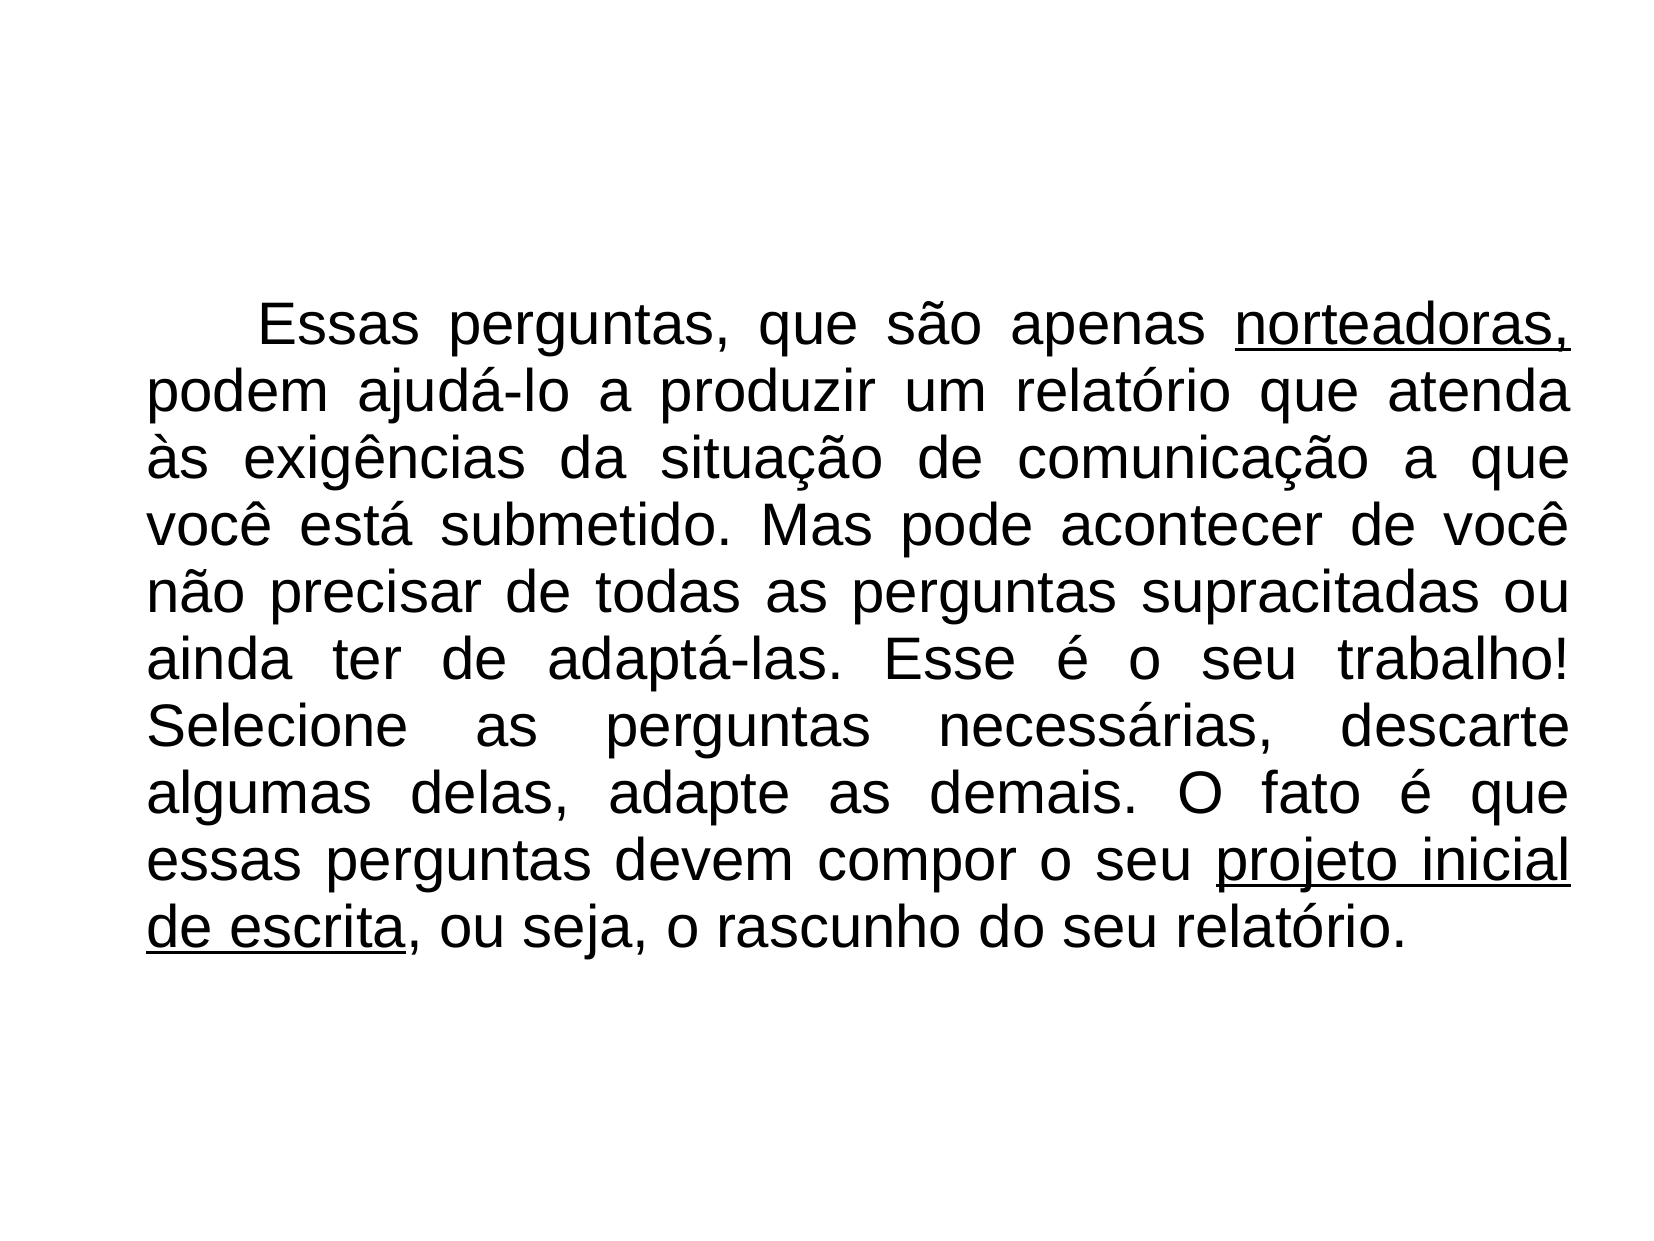

#
 Essas perguntas, que são apenas norteadoras, podem ajudá-lo a produzir um relatório que atenda às exigências da situação de comunicação a que você está submetido. Mas pode acontecer de você não precisar de todas as perguntas supracitadas ou ainda ter de adaptá-las. Esse é o seu trabalho! Selecione as perguntas necessárias, descarte algumas delas, adapte as demais. O fato é que essas perguntas devem compor o seu projeto inicial de escrita, ou seja, o rascunho do seu relatório.